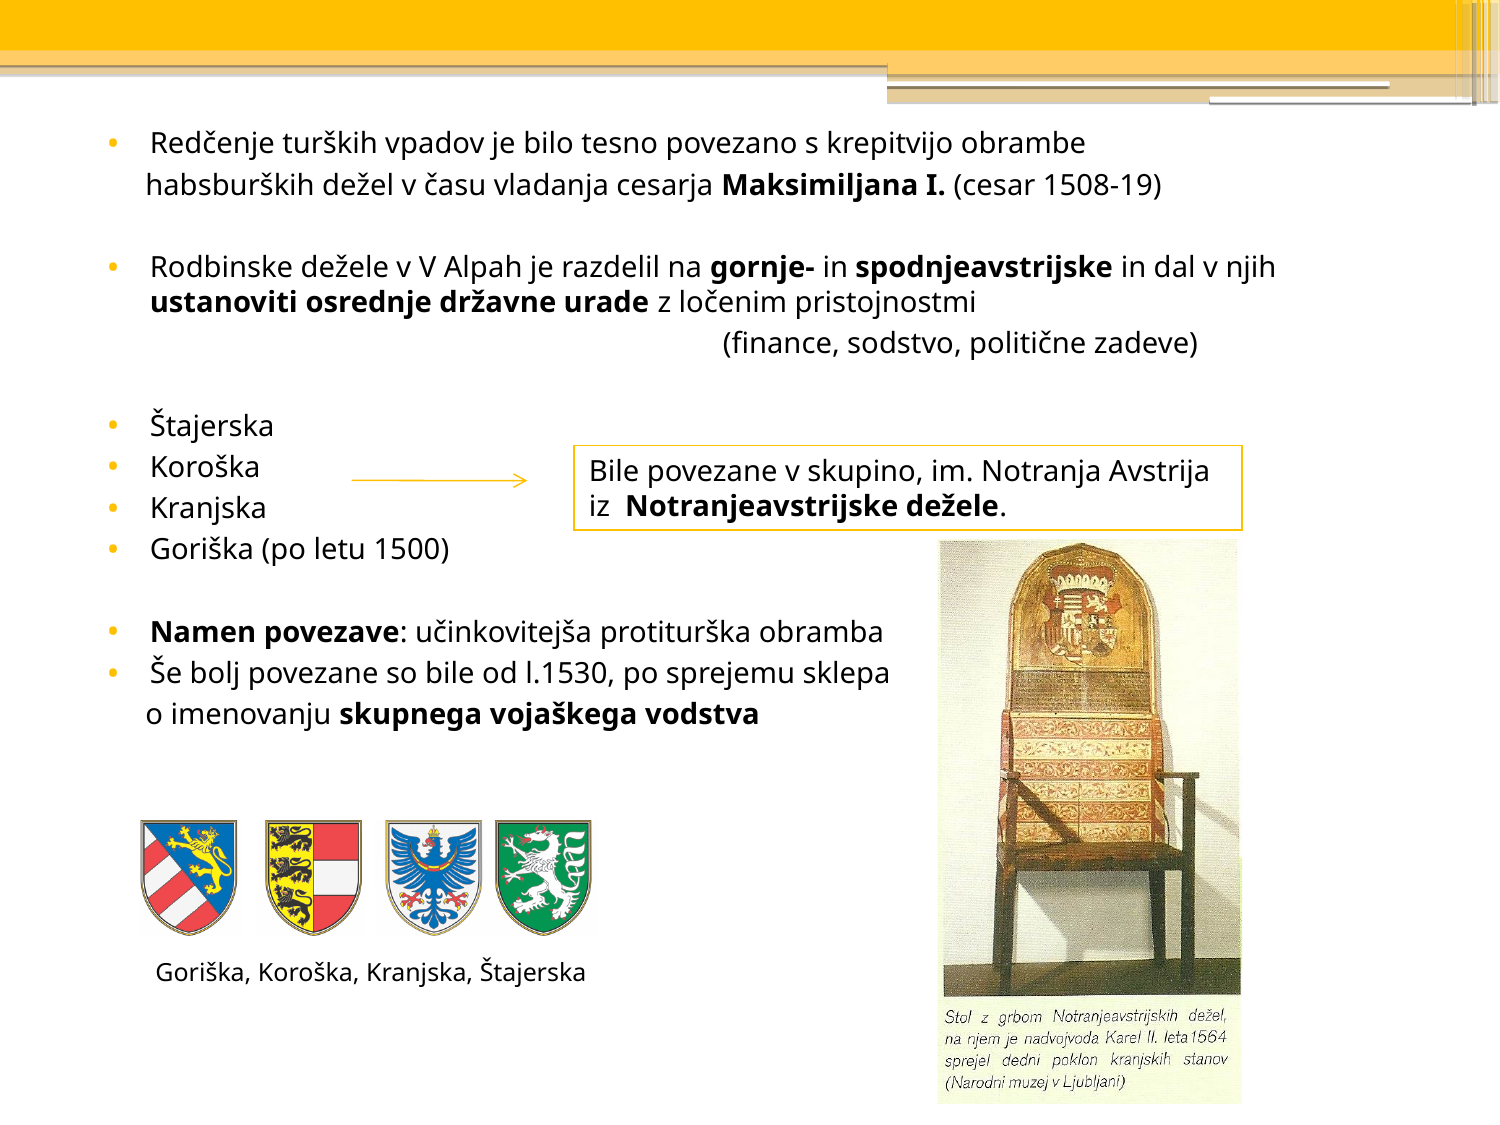

Redčenje turških vpadov je bilo tesno povezano s krepitvijo obrambe
 habsburških dežel v času vladanja cesarja Maksimiljana I. (cesar 1508-19)
Rodbinske dežele v V Alpah je razdelil na gornje- in spodnjeavstrijske in dal v njih ustanoviti osrednje državne urade z ločenim pristojnostmi
 (finance, sodstvo, politične zadeve)
Štajerska
Koroška
Kranjska
Goriška (po letu 1500)
Namen povezave: učinkovitejša protiturška obramba
Še bolj povezane so bile od l.1530, po sprejemu sklepa
 o imenovanju skupnega vojaškega vodstva
#
Bile povezane v skupino, im. Notranja Avstrija
iz Notranjeavstrijske dežele.
Goriška, Koroška, Kranjska, Štajerska